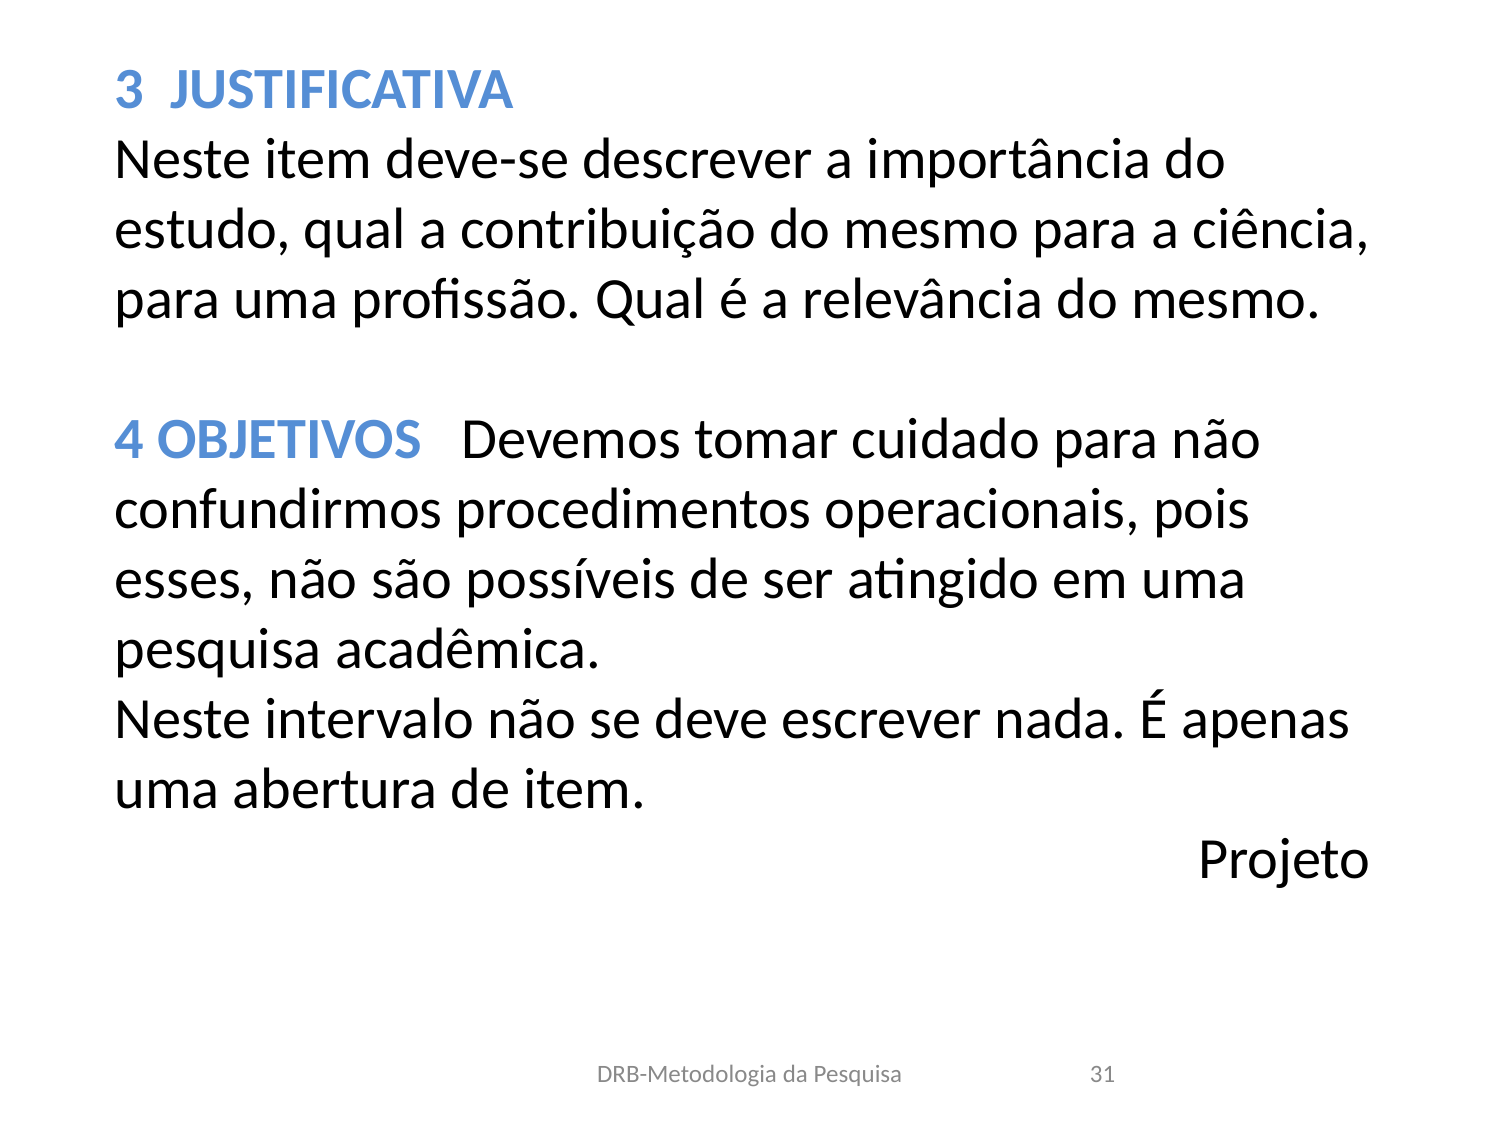

3 JUSTIFICATIVA
Neste item deve-se descrever a importância do estudo, qual a contribuição do mesmo para a ciência, para uma profissão. Qual é a relevância do mesmo.
4 OBJETIVOS Devemos tomar cuidado para não confundirmos procedimentos operacionais, pois esses, não são possíveis de ser atingido em uma pesquisa acadêmica.
Neste intervalo não se deve escrever nada. É apenas uma abertura de item.
Projeto
DRB-Metodologia da Pesquisa